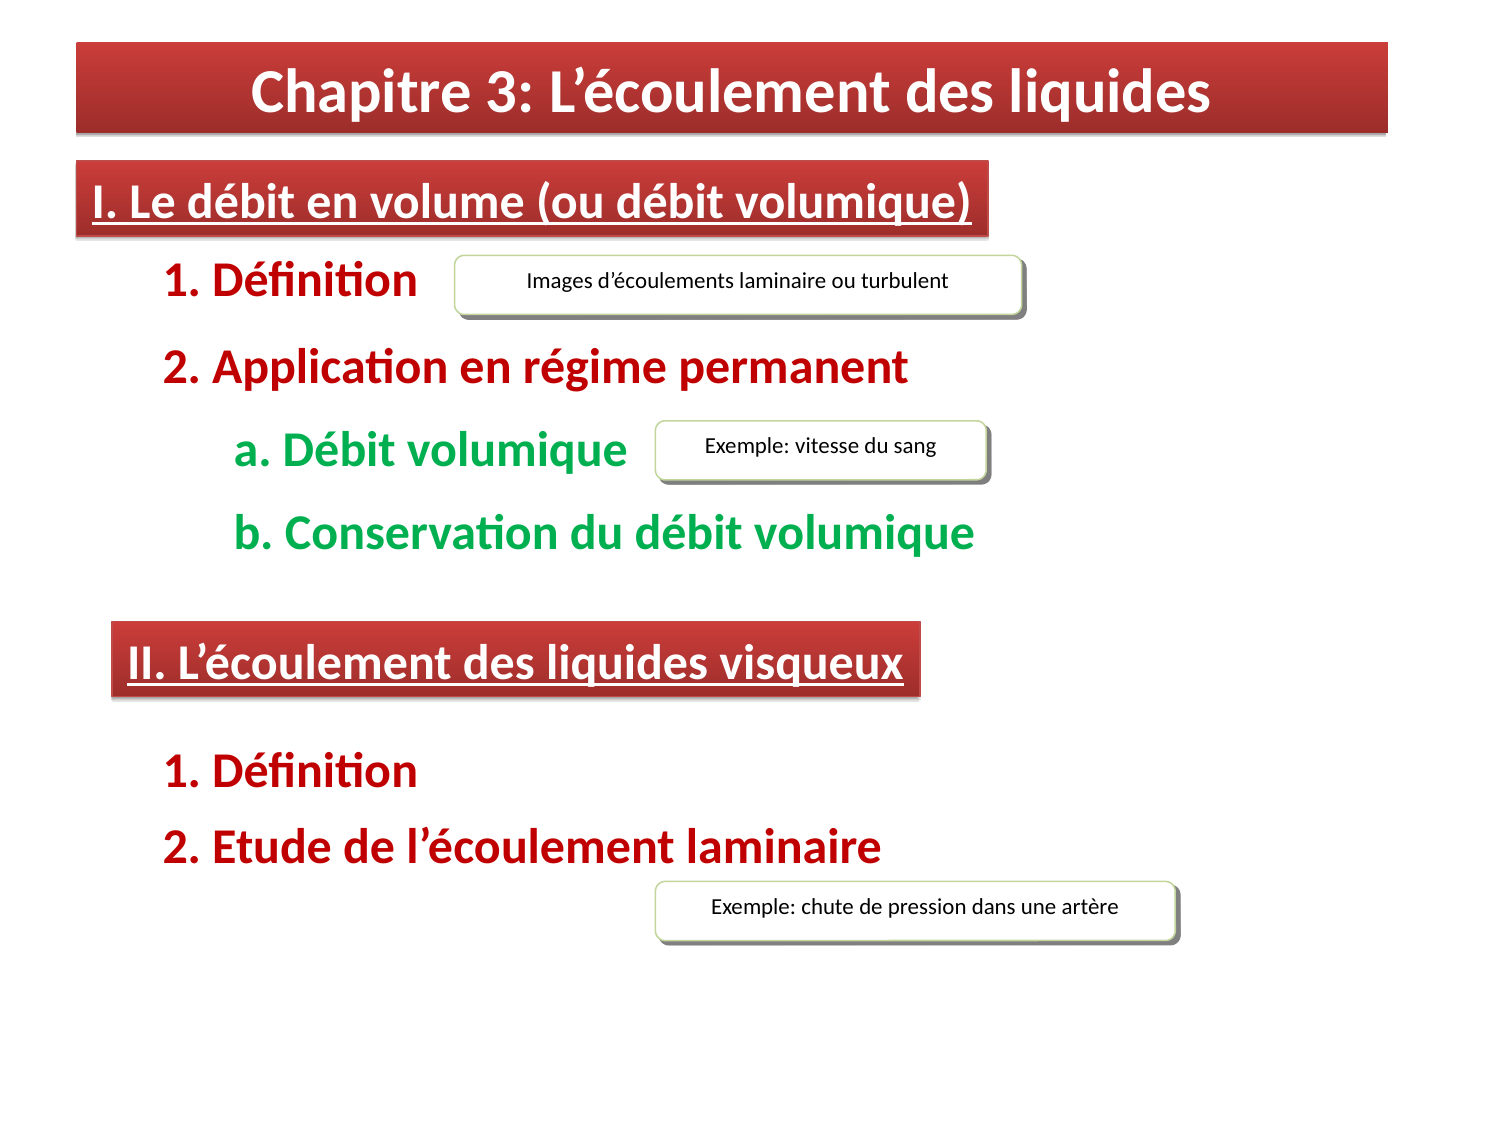

Chapitre 3: L’écoulement des liquides
I. Le débit en volume (ou débit volumique)
1. Définition
Images d’écoulements laminaire ou turbulent
2. Application en régime permanent
a. Débit volumique
Exemple: vitesse du sang
b. Conservation du débit volumique
II. L’écoulement des liquides visqueux
1. Définition
2. Etude de l’écoulement laminaire
Exemple: chute de pression dans une artère